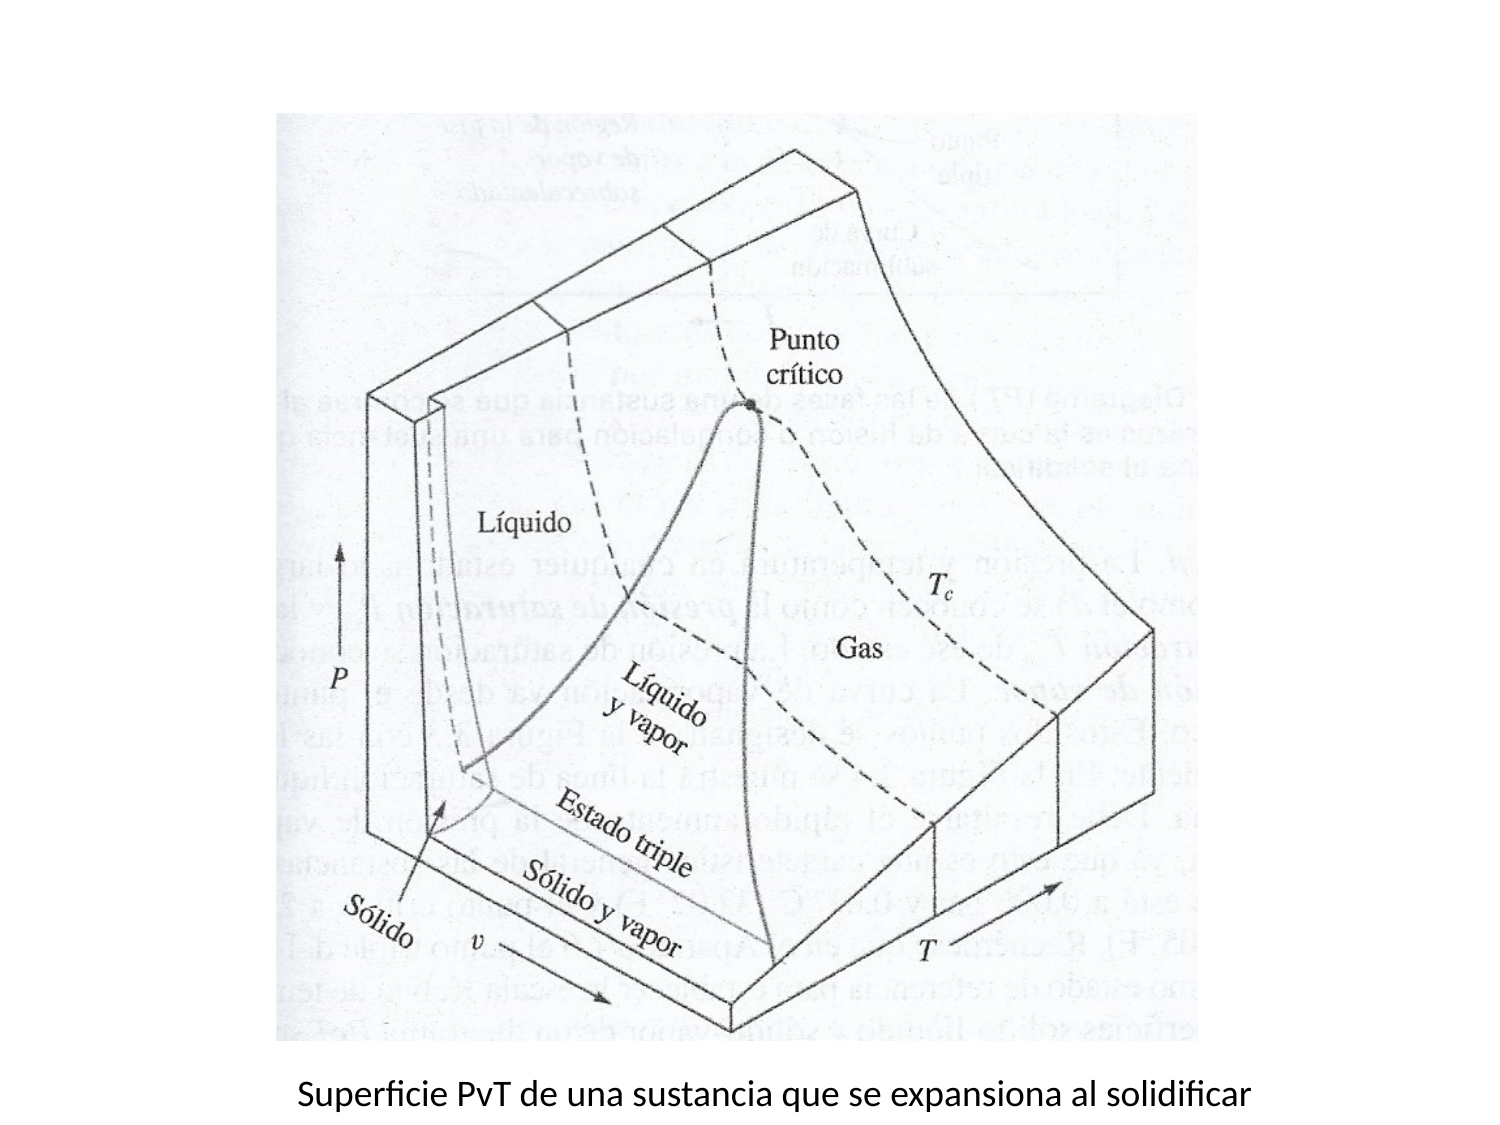

Superficie PvT de una sustancia que se expansiona al solidificar